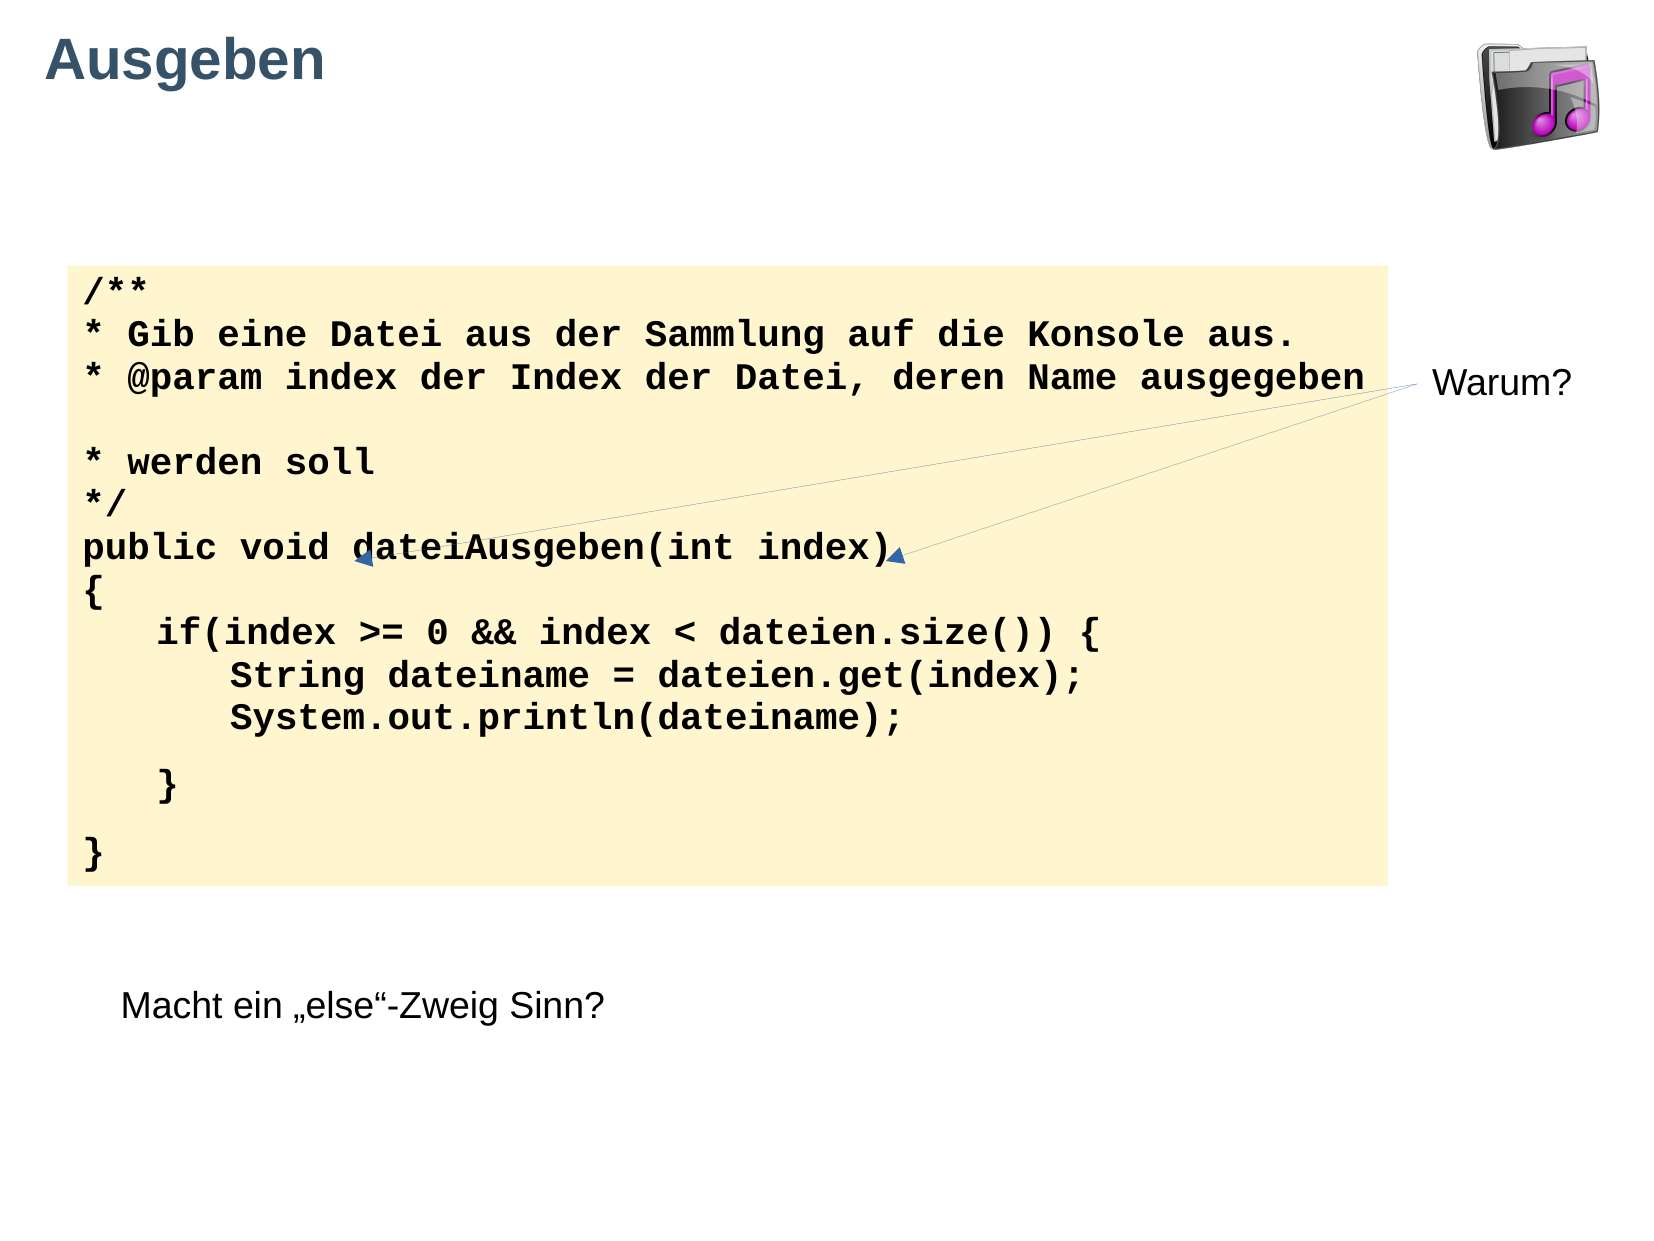

Ausgeben
/**
* Gib eine Datei aus der Sammlung auf die Konsole aus.
* @param index der Index der Datei, deren Name ausgegeben
* werden soll
*/
public void dateiAusgeben(int index)
{
	if(index >= 0 && index < dateien.size()) {
		String dateiname = dateien.get(index);
		System.out.println(dateiname);
	}
}
Warum?
Macht ein „else“-Zweig Sinn?